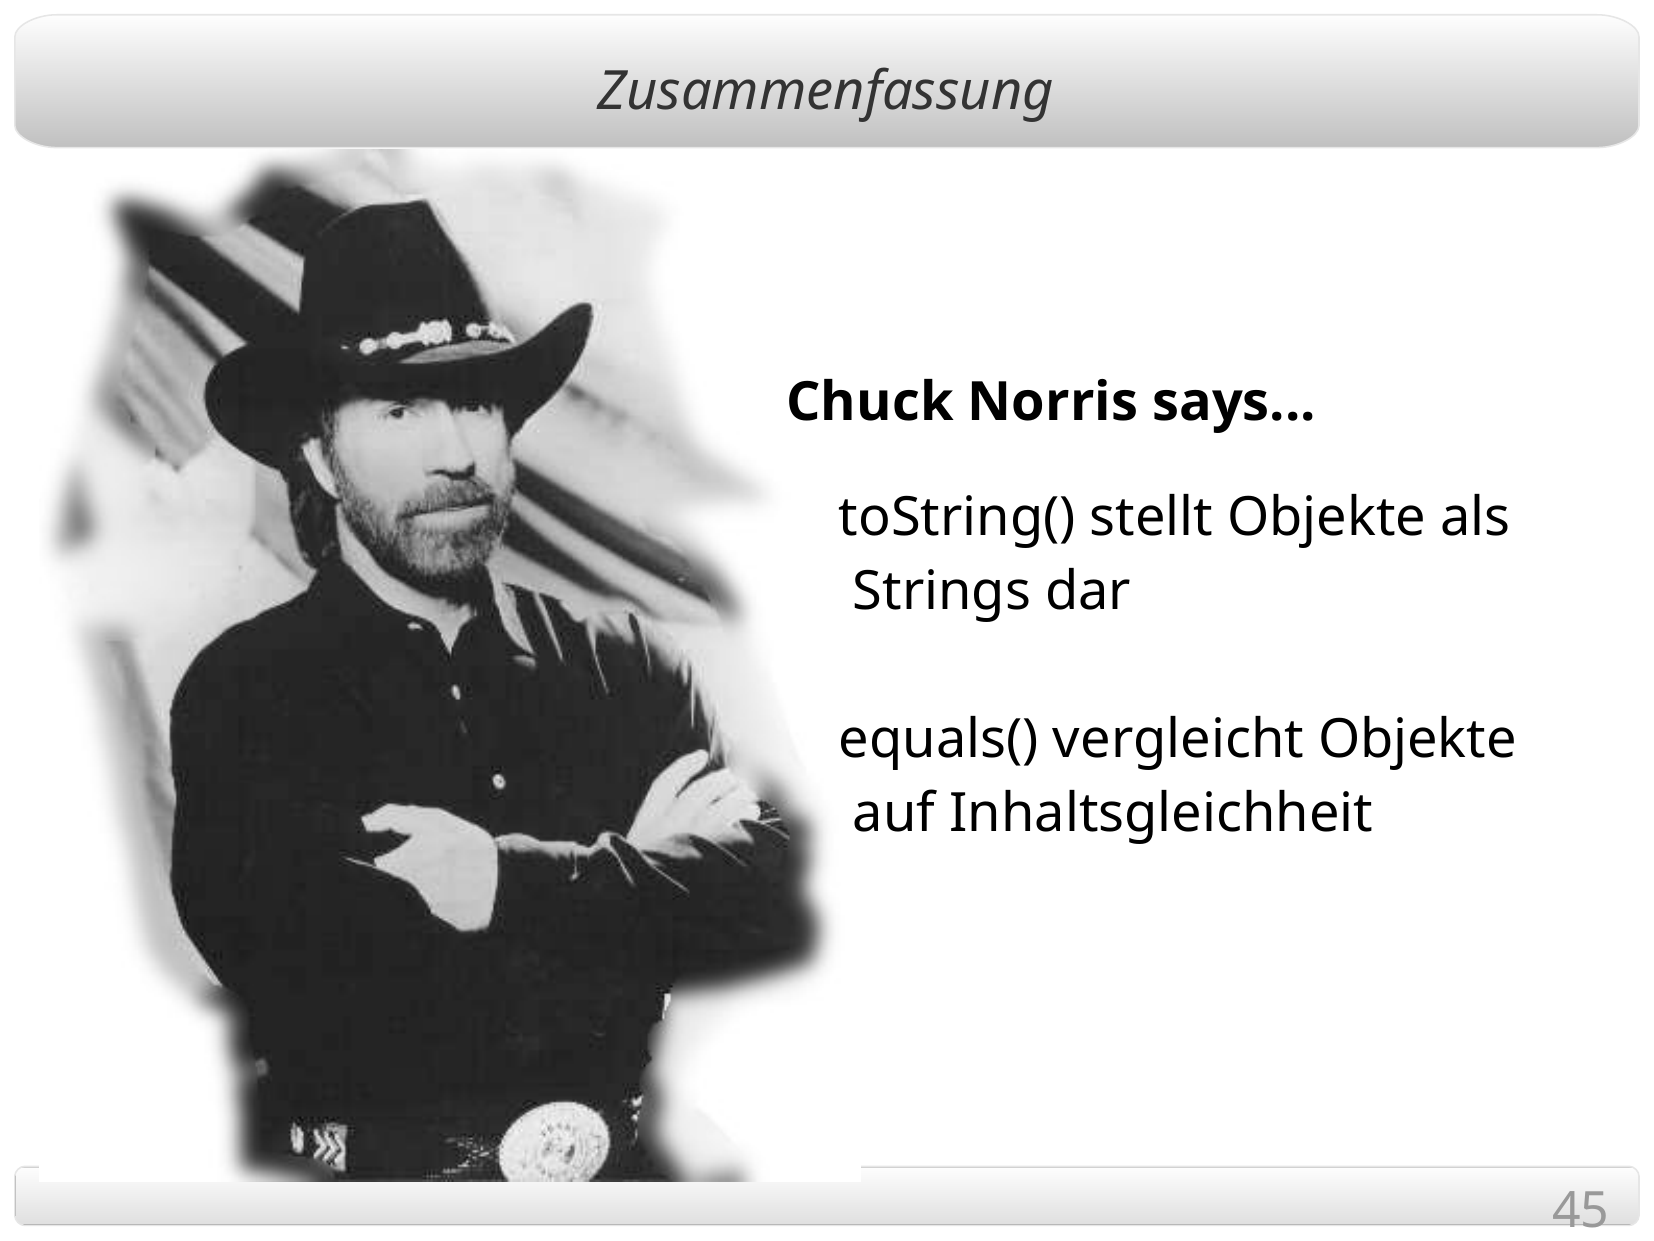

# Zusammenfassung
Chuck Norris says...
 toString() stellt Objekte als
 Strings dar
 equals() vergleicht Objekte
 auf Inhaltsgleichheit